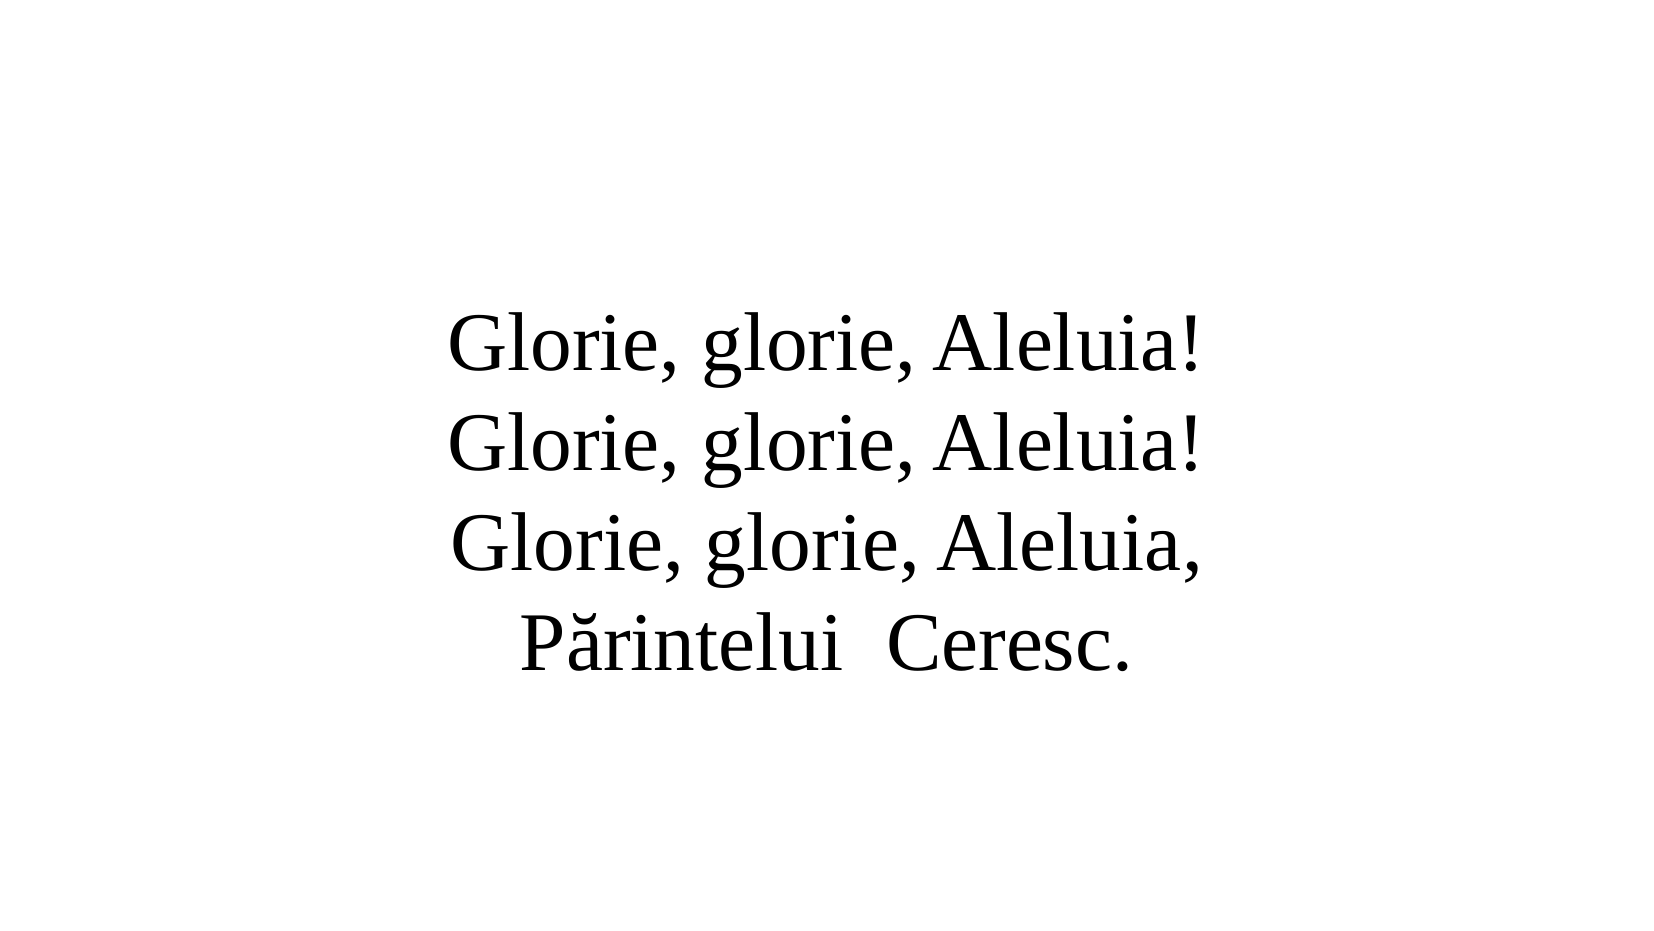

# Glorie, glorie, Aleluia! Glorie, glorie, Aleluia! Glorie, glorie, Aleluia, Părintelui Ceresc.